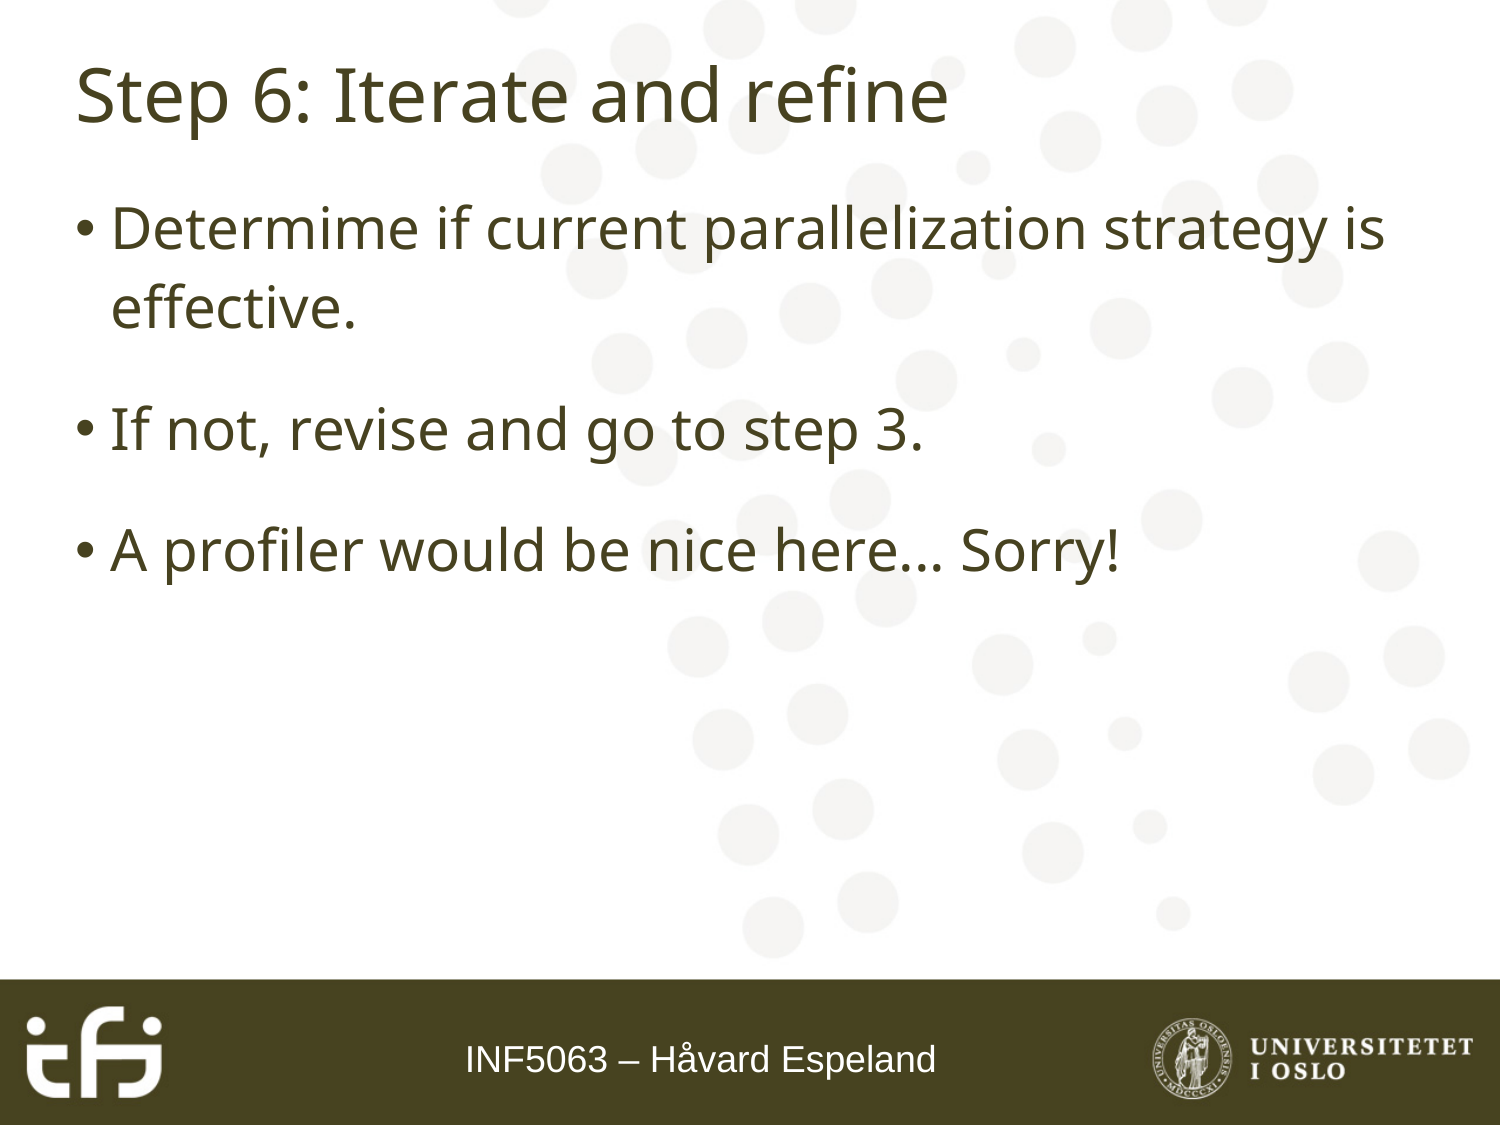

# Step 6: Iterate and refine
Determime if current parallelization strategy is effective.
If not, revise and go to step 3.
A profiler would be nice here... Sorry!